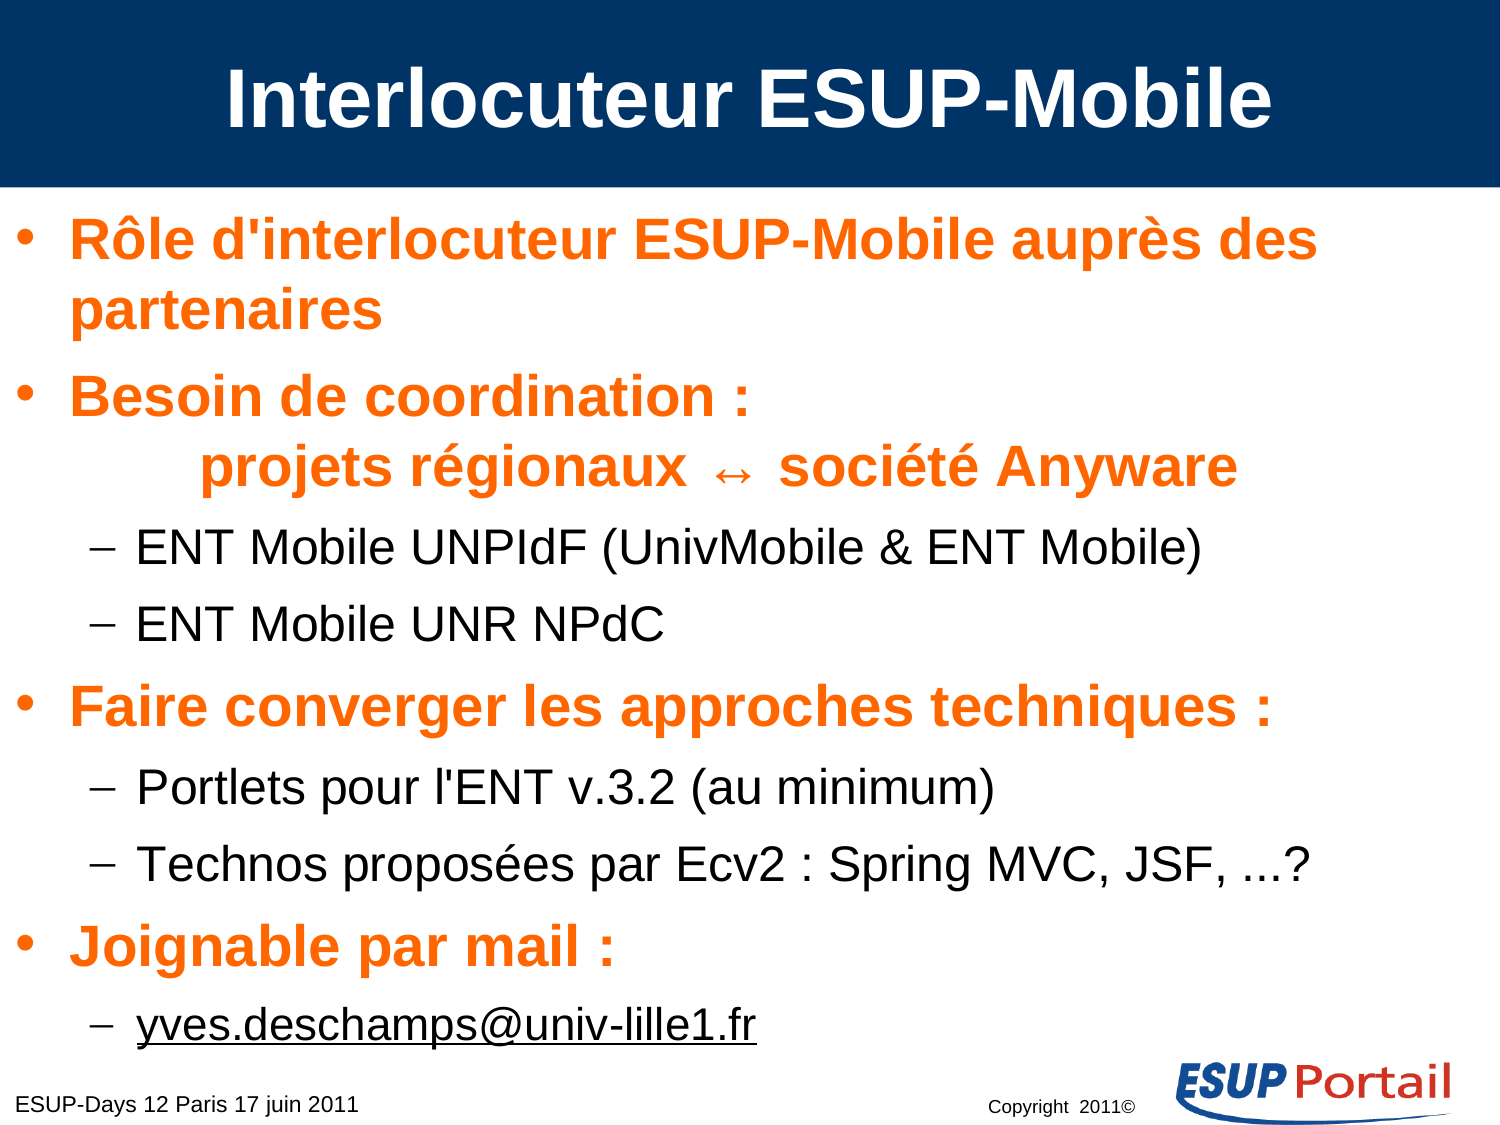

Interlocuteur ESUP-Mobile
Rôle d'interlocuteur ESUP-Mobile auprès des partenaires
Besoin de coordination :
 projets régionaux ↔ société Anyware
ENT Mobile UNPIdF (UnivMobile & ENT Mobile)
ENT Mobile UNR NPdC
Faire converger les approches techniques :
Portlets pour l'ENT v.3.2 (au minimum)
Technos proposées par Ecv2 : Spring MVC, JSF, ...?
Joignable par mail :
yves.deschamps@univ-lille1.fr
ESUP-Days 12 Paris 17 juin 2011